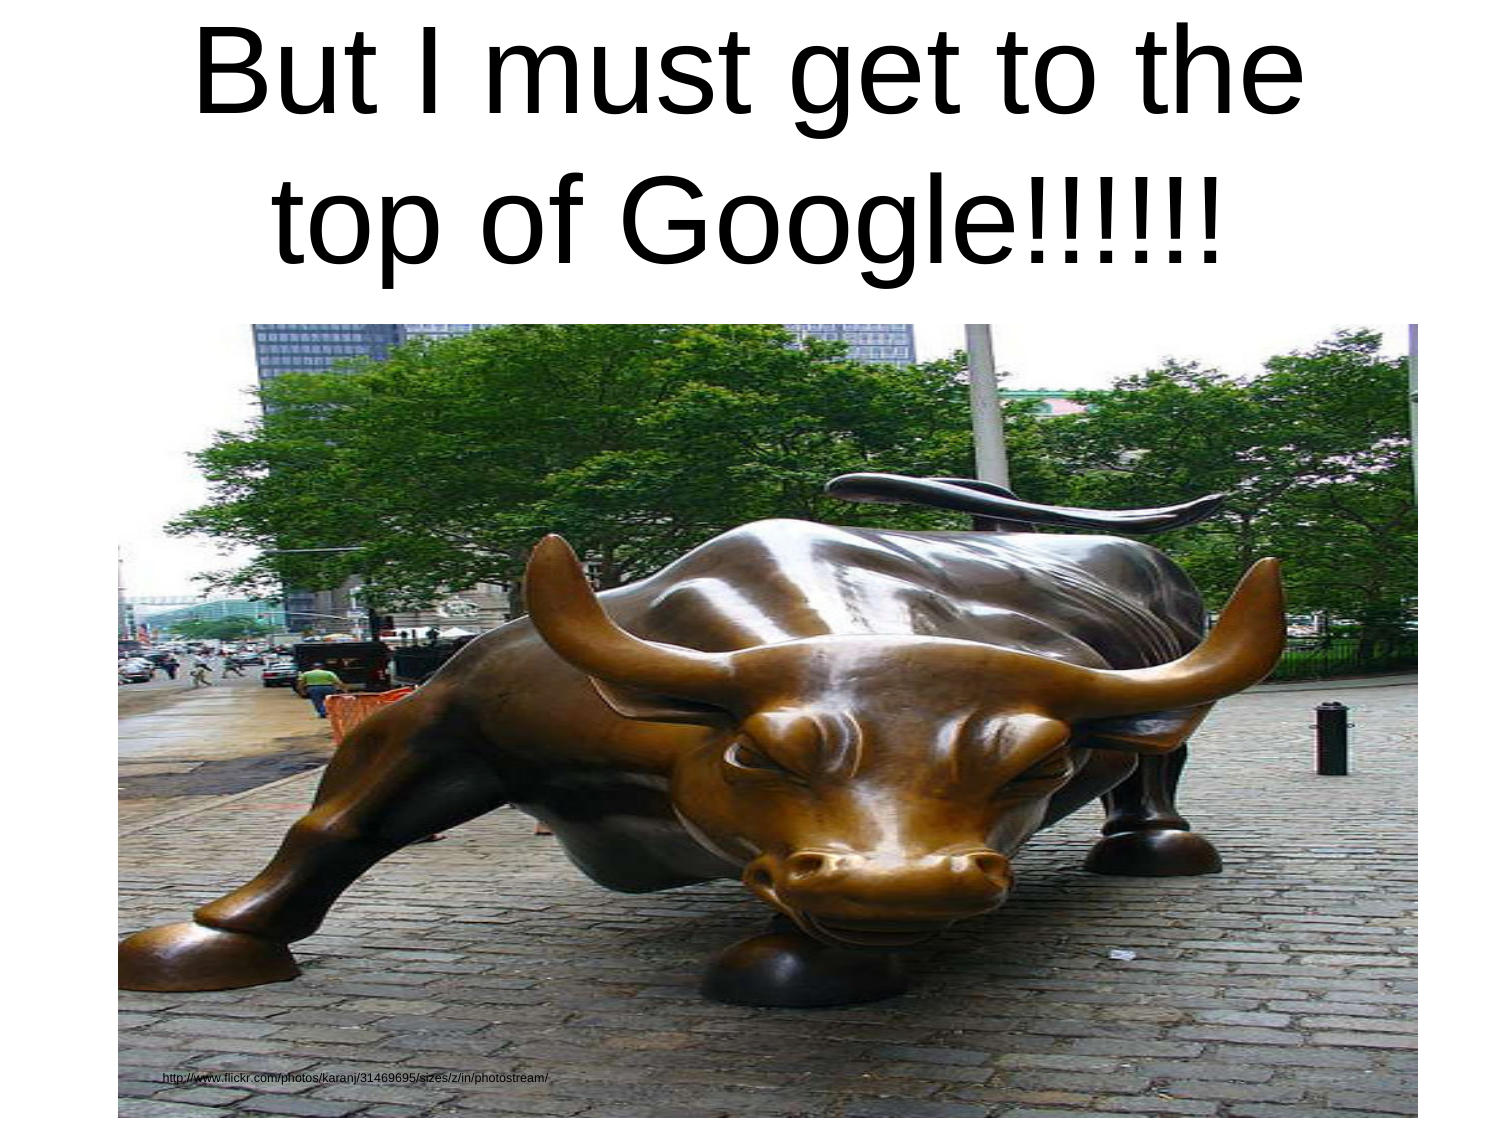

# But I must get to the top of Google!!!!!!
http://www.flickr.com/photos/karanj/31469695/sizes/z/in/photostream/